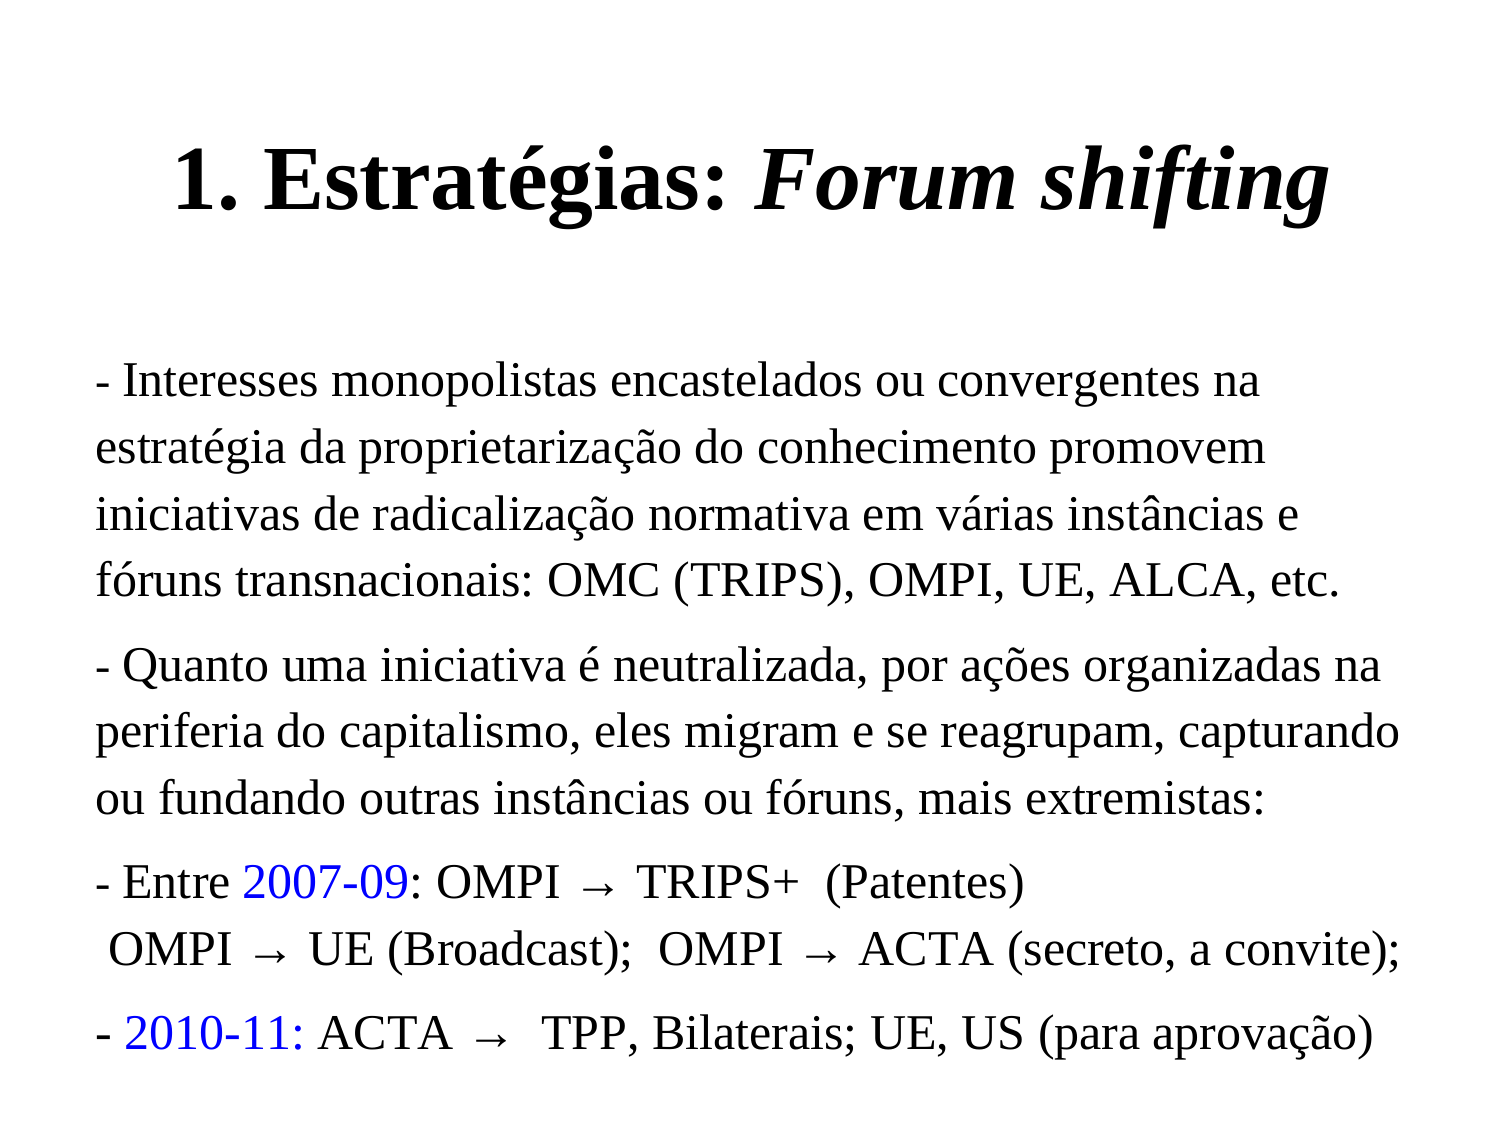

# 1. Estratégias: Forum shifting
- Interesses monopolistas encastelados ou convergentes na estratégia da proprietarização do conhecimento promovem iniciativas de radicalização normativa em várias instâncias e fóruns transnacionais: OMC (TRIPS), OMPI, UE, ALCA, etc.
- Quanto uma iniciativa é neutralizada, por ações organizadas na periferia do capitalismo, eles migram e se reagrupam, capturando ou fundando outras instâncias ou fóruns, mais extremistas:
- Entre 2007-09: OMPI → TRIPS+ (Patentes)
 OMPI → UE (Broadcast); OMPI → ACTA (secreto, a convite);
- 2010-11: ACTA → TPP, Bilaterais; UE, US (para aprovação)